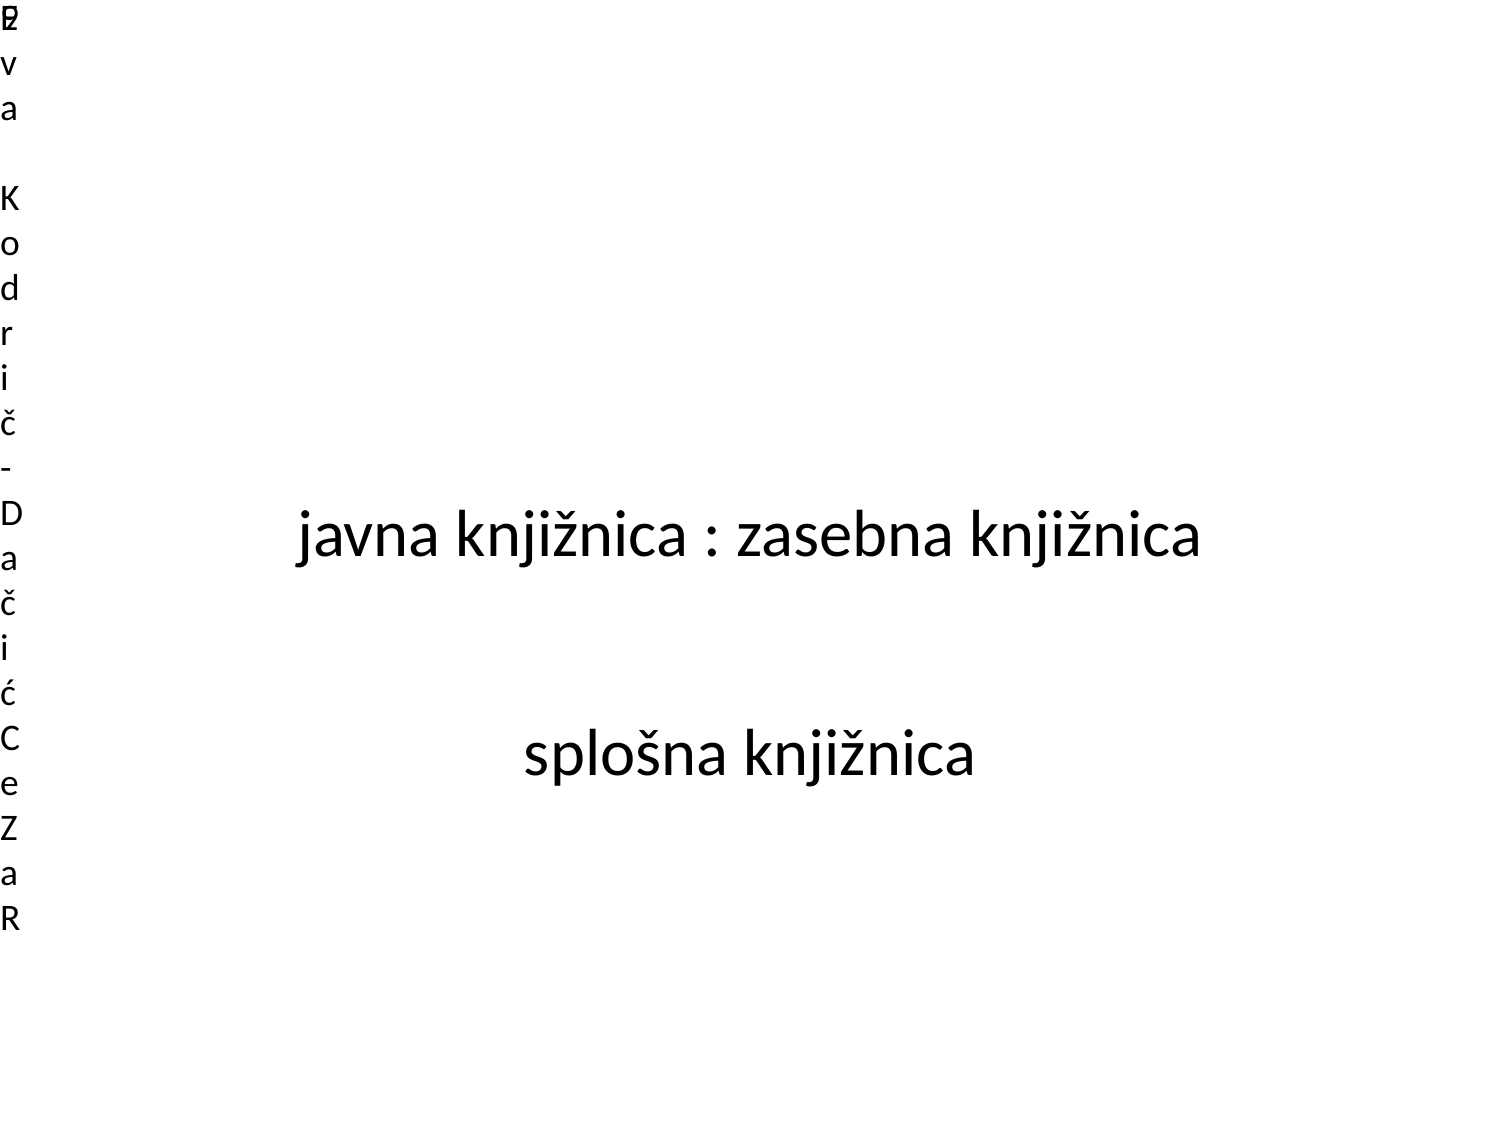

Eva Kodrič-Dačić
CeZaR
#
javna knjižnica : zasebna knjižnica
splošna knjižnica